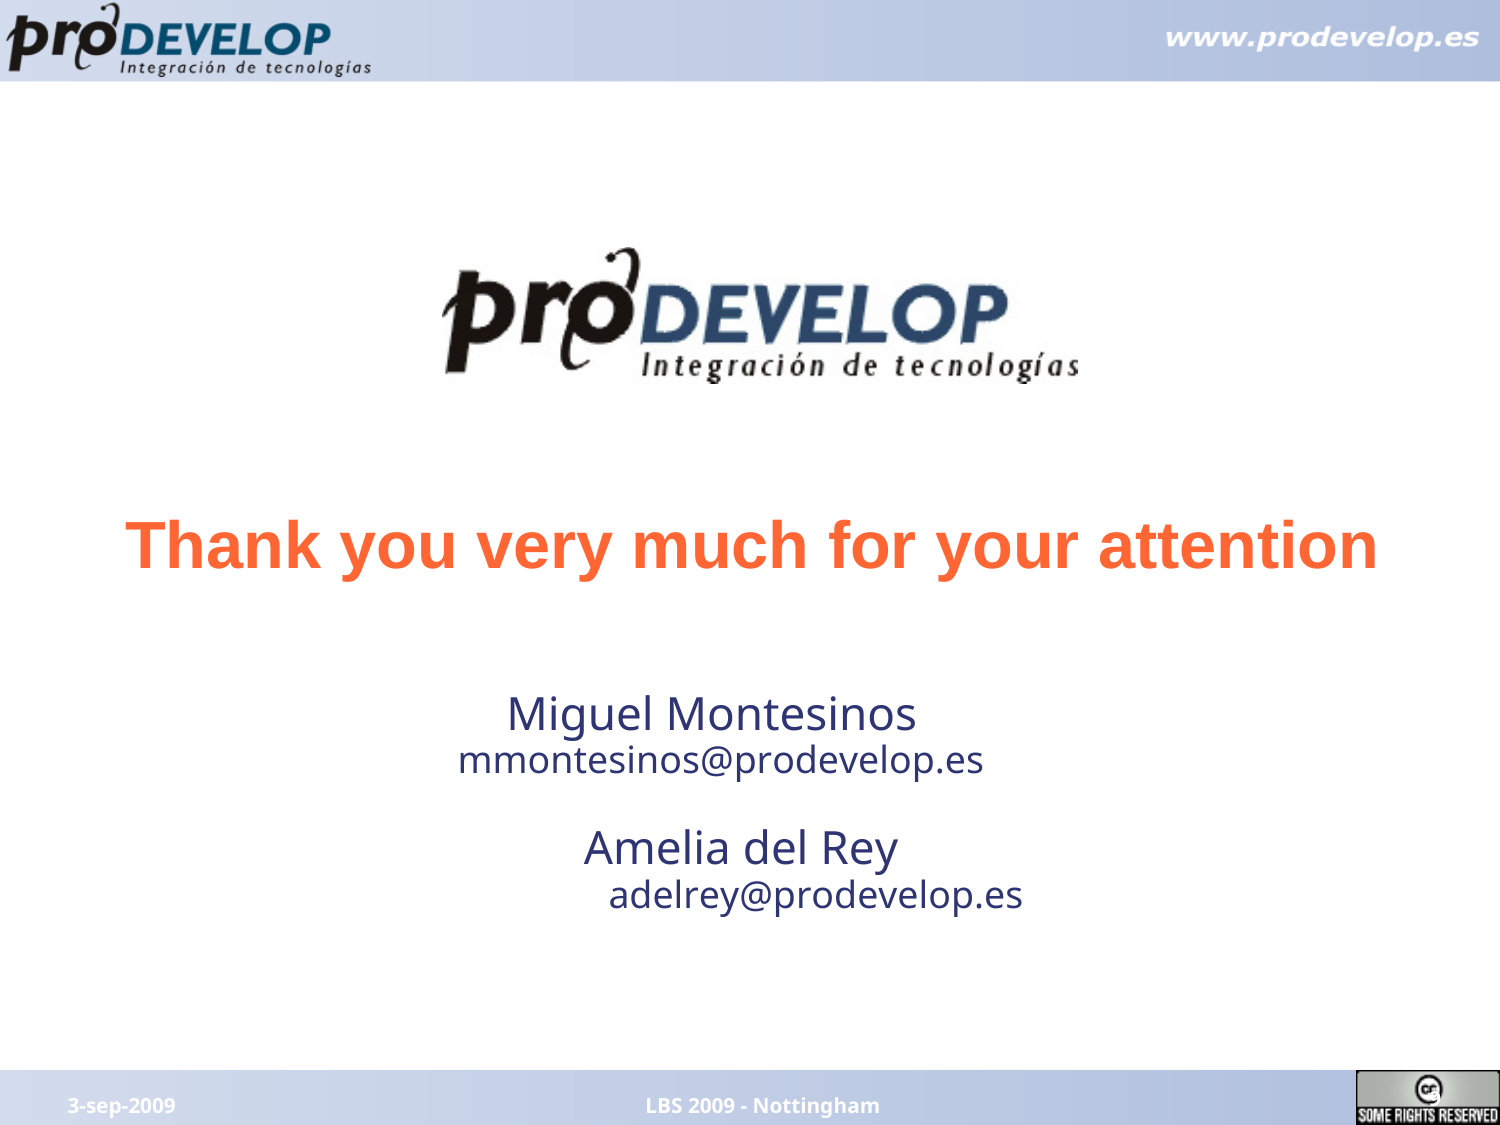

Thank you very much for your attention
 Miguel Montesinos
mmontesinos@prodevelop.es
Amelia del Rey
	adelrey@prodevelop.es
3-sep-2009
LBS 2009 - Nottingham